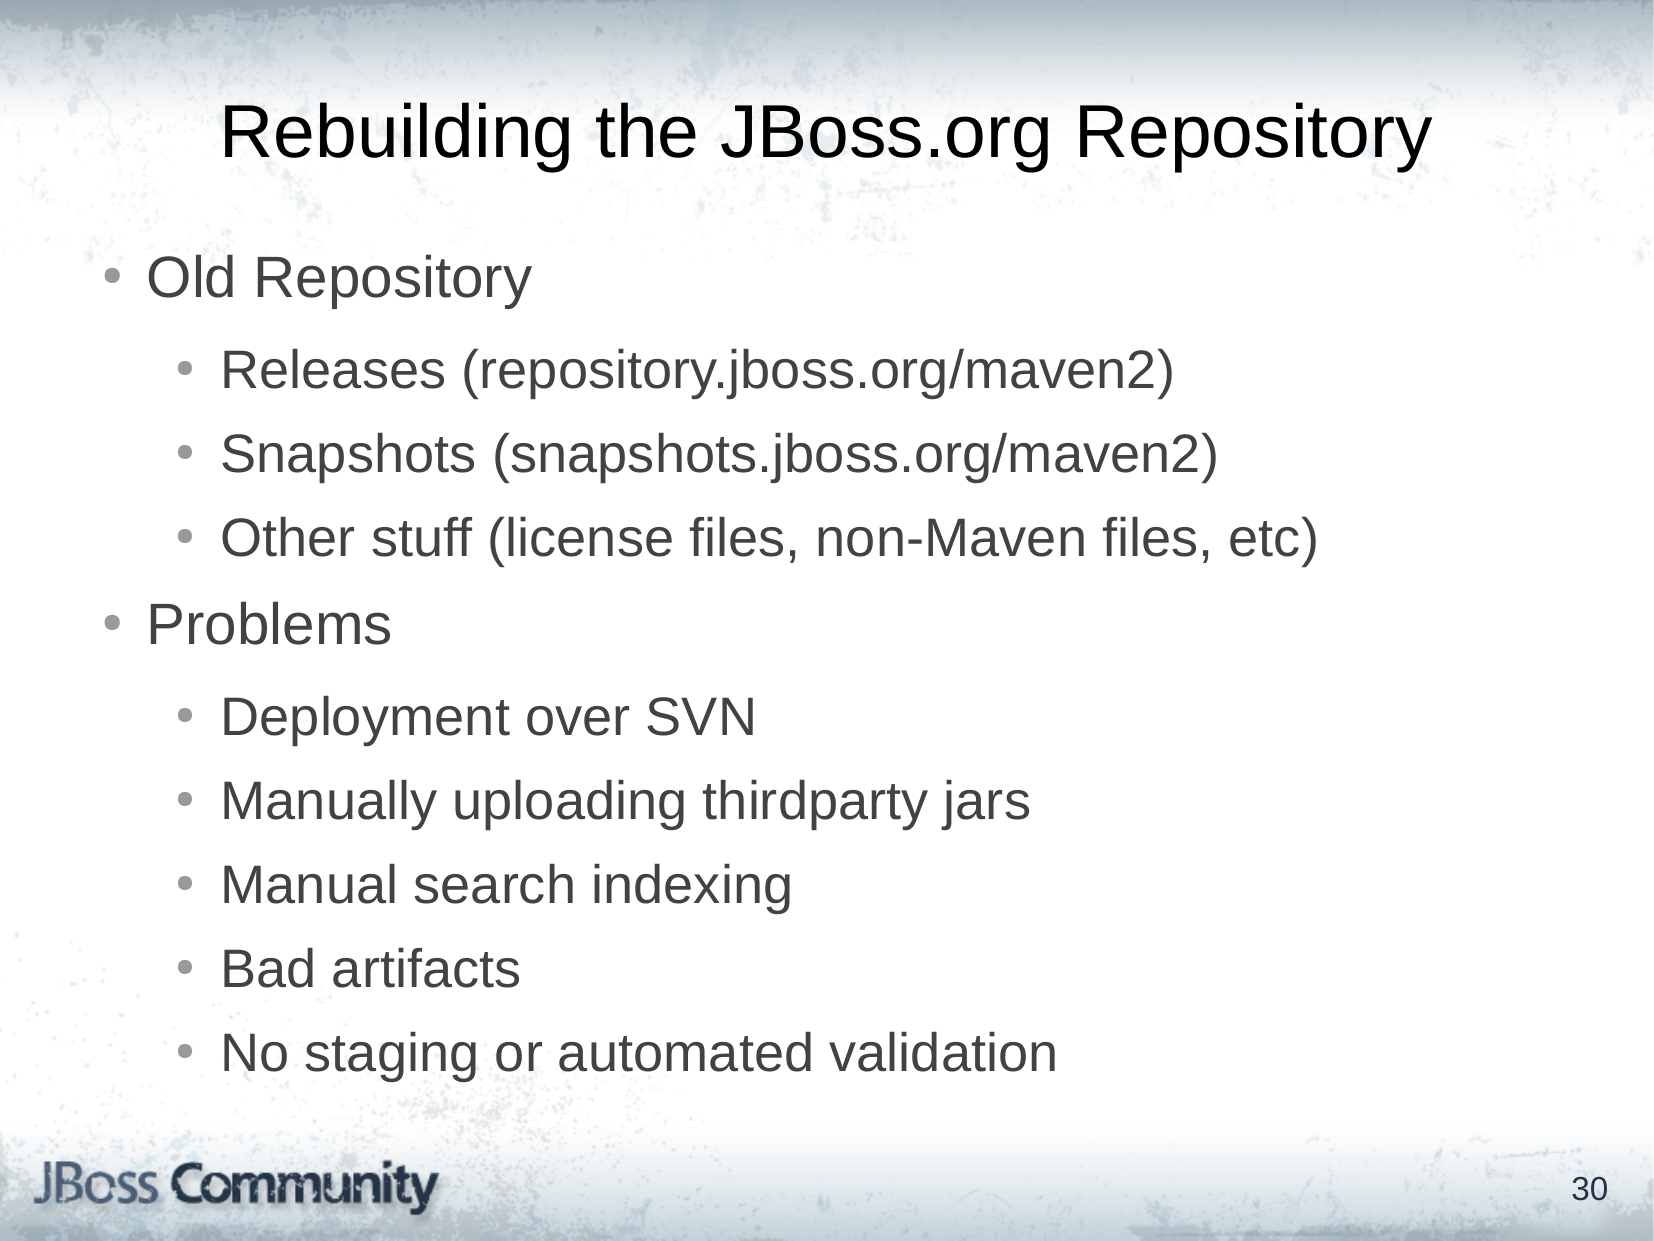

# Rebuilding the JBoss.org Repository
Old Repository
Releases (repository.jboss.org/maven2)
Snapshots (snapshots.jboss.org/maven2)
Other stuff (license files, non-Maven files, etc)
Problems
Deployment over SVN
Manually uploading thirdparty jars
Manual search indexing
Bad artifacts
No staging or automated validation